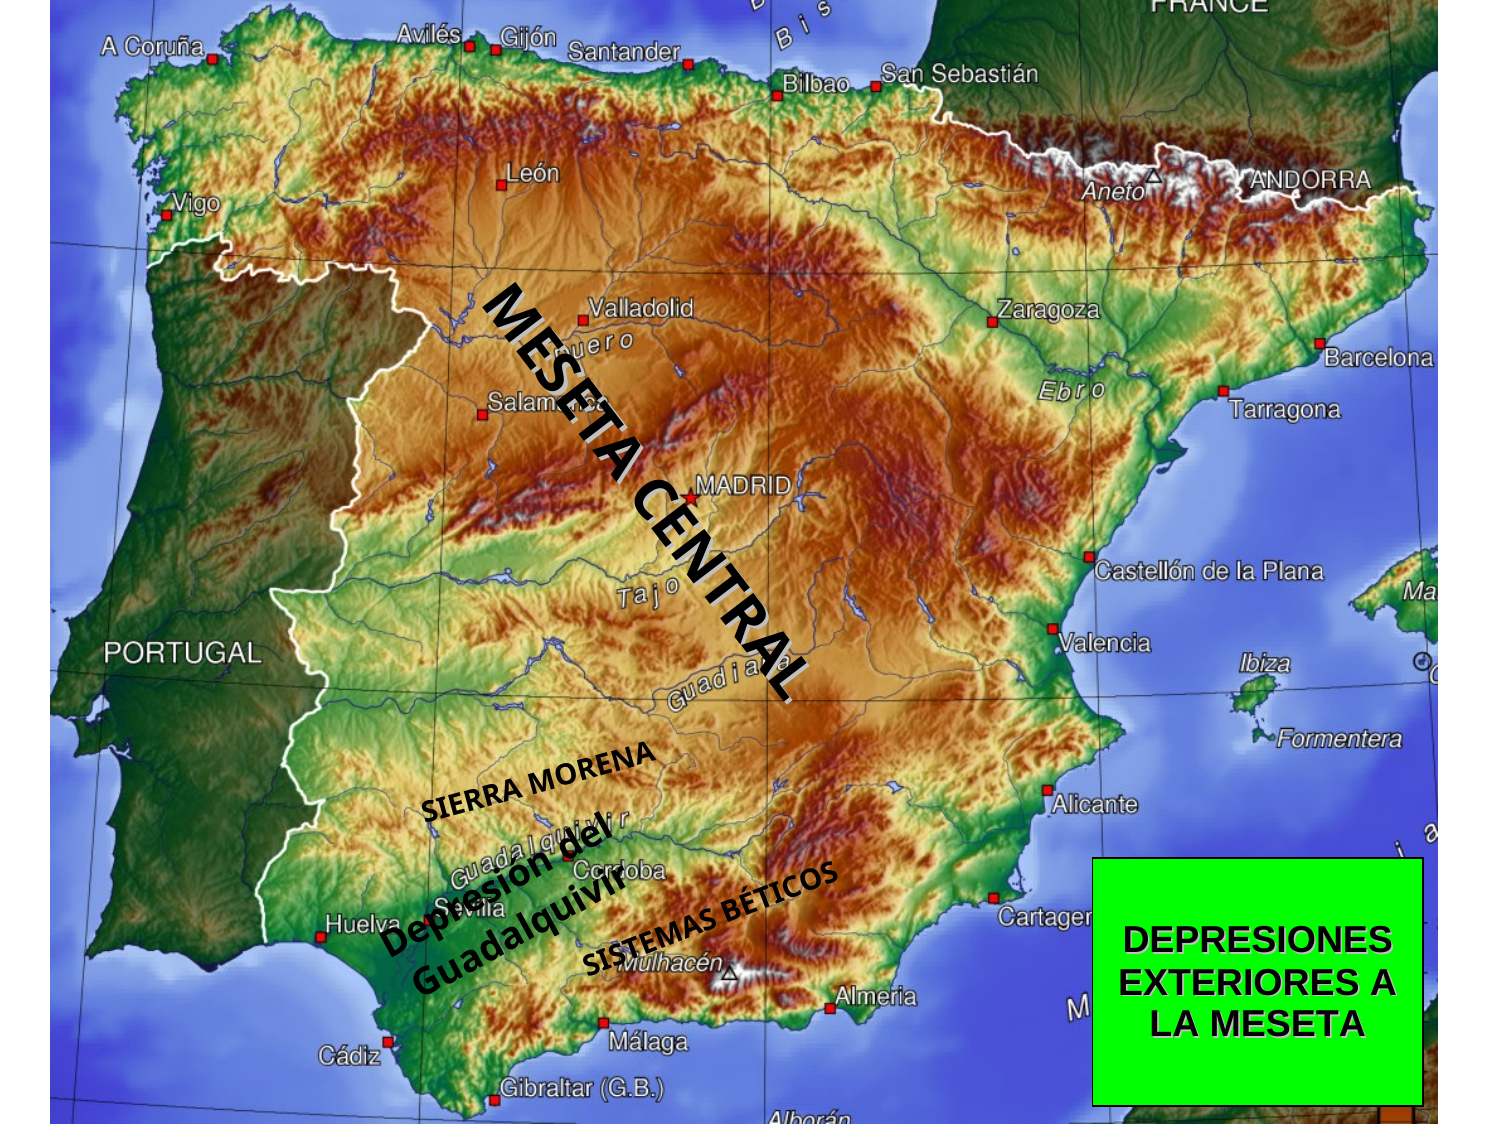

MESETA CENTRAL
SIERRA MORENA
Depresión del Guadalquivir
DEPRESIONES EXTERIORES A LA MESETA
SISTEMAS BÉTICOS